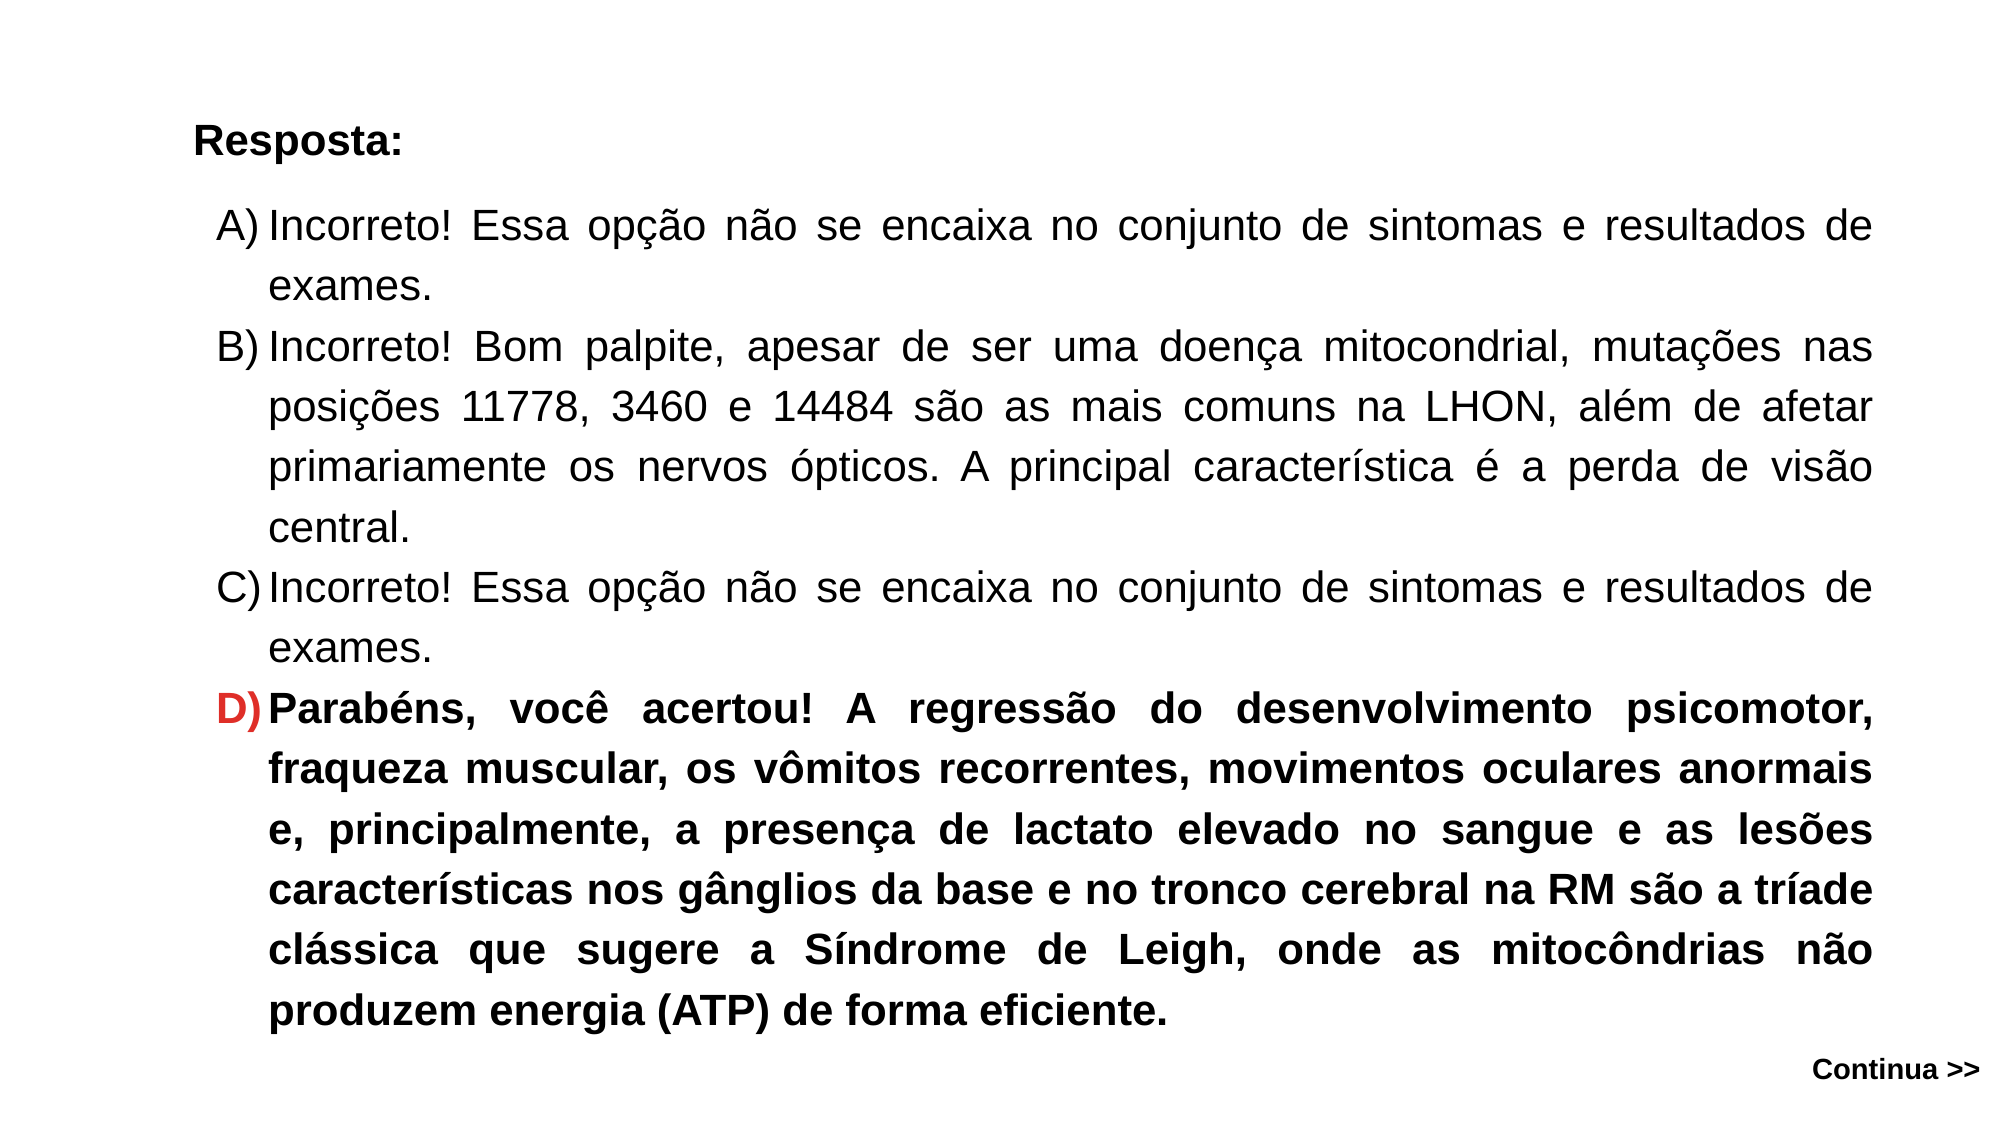

Resposta:
Incorreto! Essa opção não se encaixa no conjunto de sintomas e resultados de exames.
Incorreto! Bom palpite, apesar de ser uma doença mitocondrial, mutações nas posições 11778, 3460 e 14484 são as mais comuns na LHON, além de afetar primariamente os nervos ópticos. A principal característica é a perda de visão central.
Incorreto! Essa opção não se encaixa no conjunto de sintomas e resultados de exames.
Parabéns, você acertou! A regressão do desenvolvimento psicomotor, fraqueza muscular, os vômitos recorrentes, movimentos oculares anormais e, principalmente, a presença de lactato elevado no sangue e as lesões características nos gânglios da base e no tronco cerebral na RM são a tríade clássica que sugere a Síndrome de Leigh, onde as mitocôndrias não produzem energia (ATP) de forma eficiente.
Continua >>